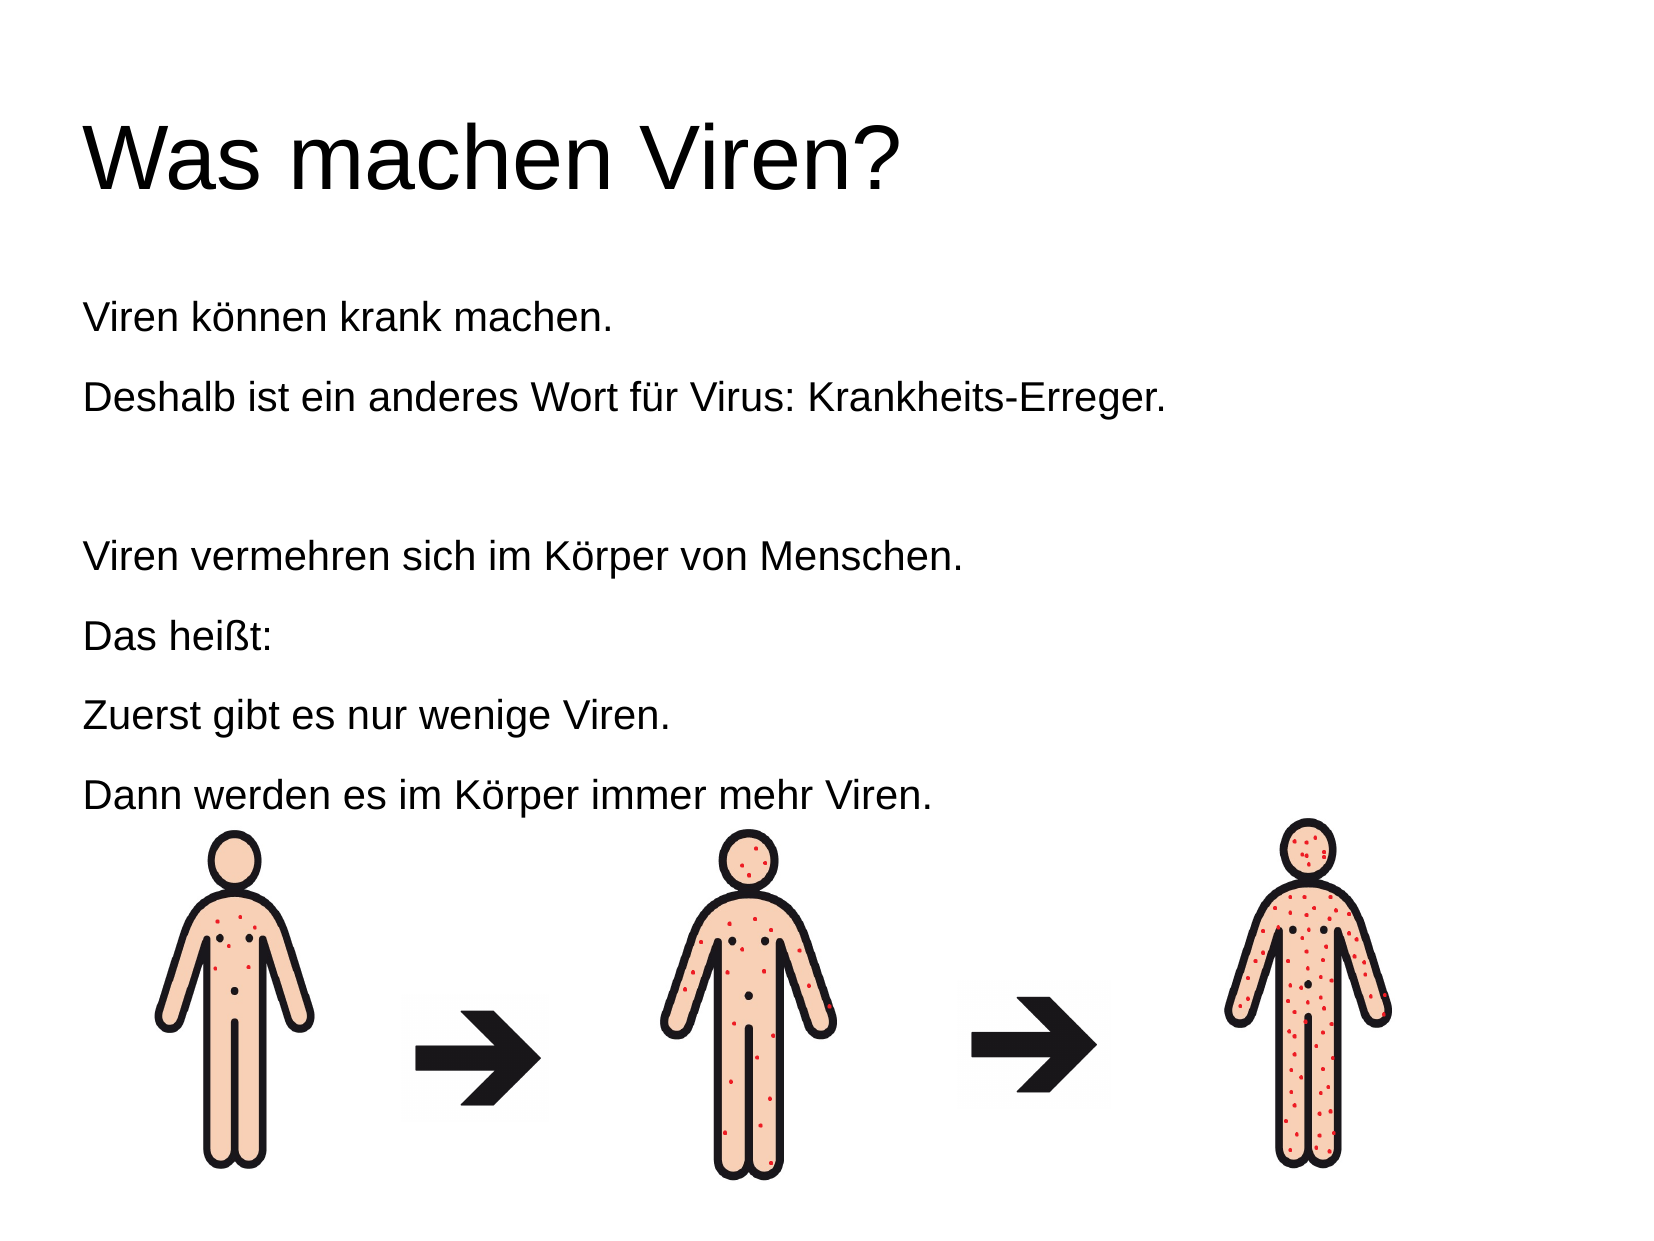

# Was machen Viren?
Viren können krank machen.
Deshalb ist ein anderes Wort für Virus: Krankheits-Erreger.
Viren vermehren sich im Körper von Menschen.
Das heißt:
Zuerst gibt es nur wenige Viren.
Dann werden es im Körper immer mehr Viren.